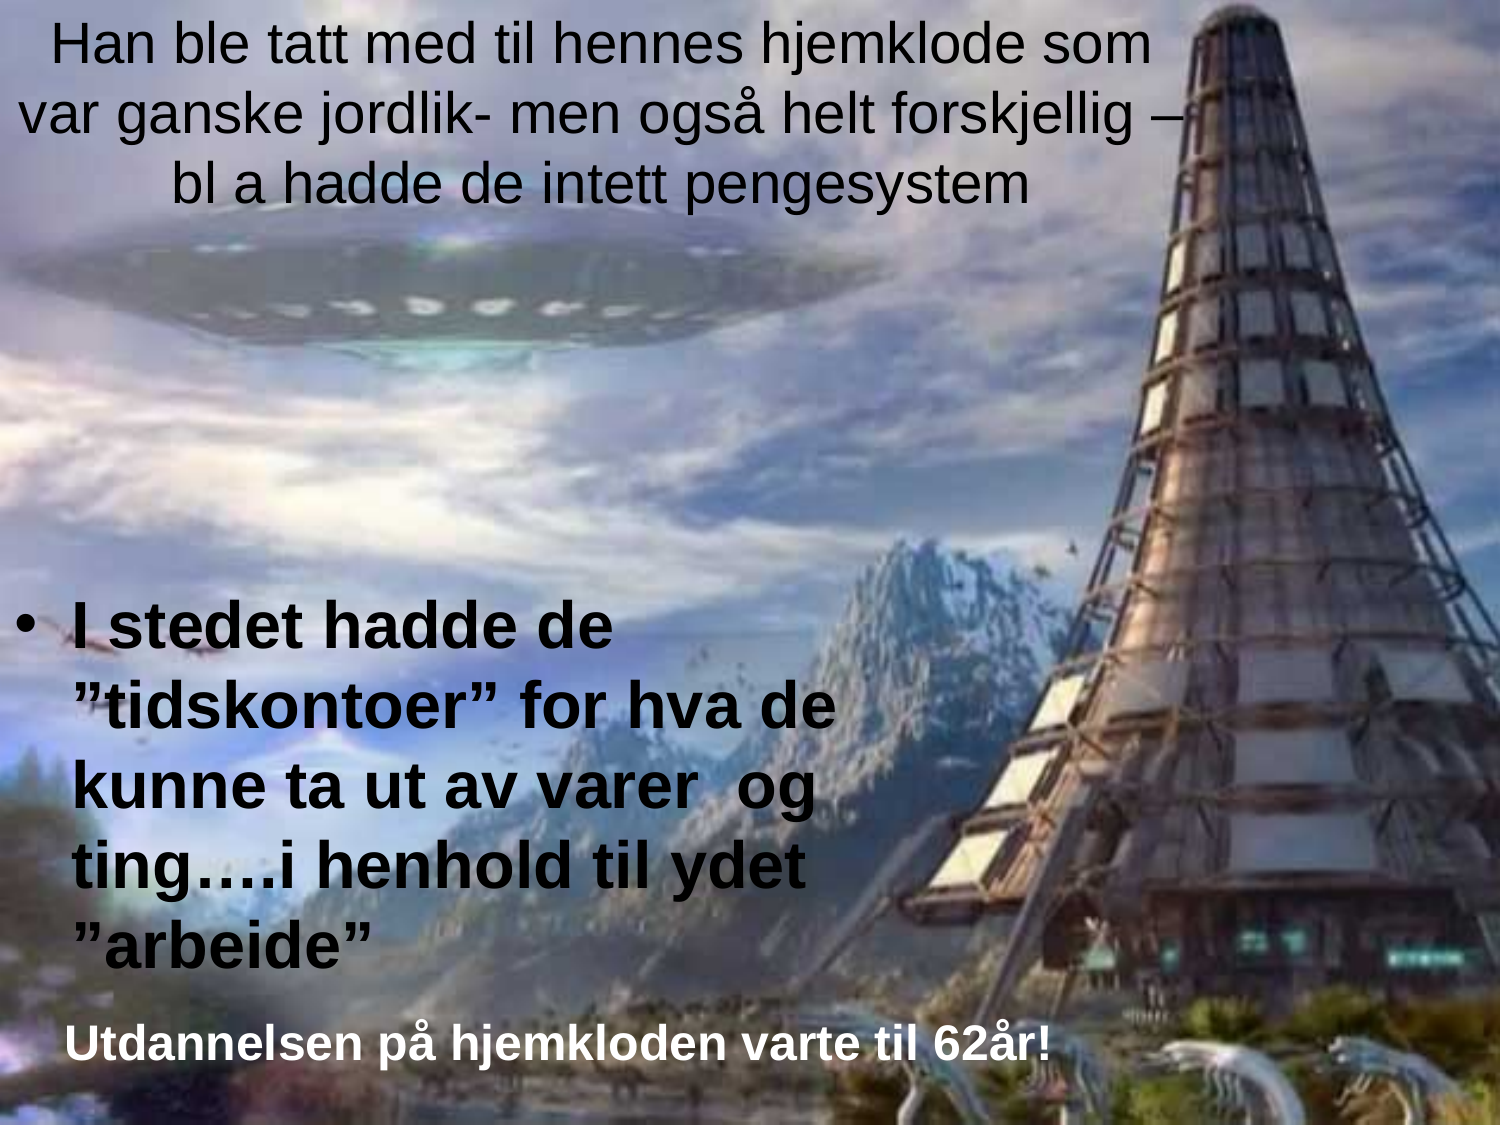

# Han ble tatt med til hennes hjemklode som var ganske jordlik- men også helt forskjellig – bl a hadde de intett pengesystem
I stedet hadde de ”tidskontoer” for hva de kunne ta ut av varer og ting….i henhold til ydet ”arbeide”
Utdannelsen på hjemkloden varte til 62år!